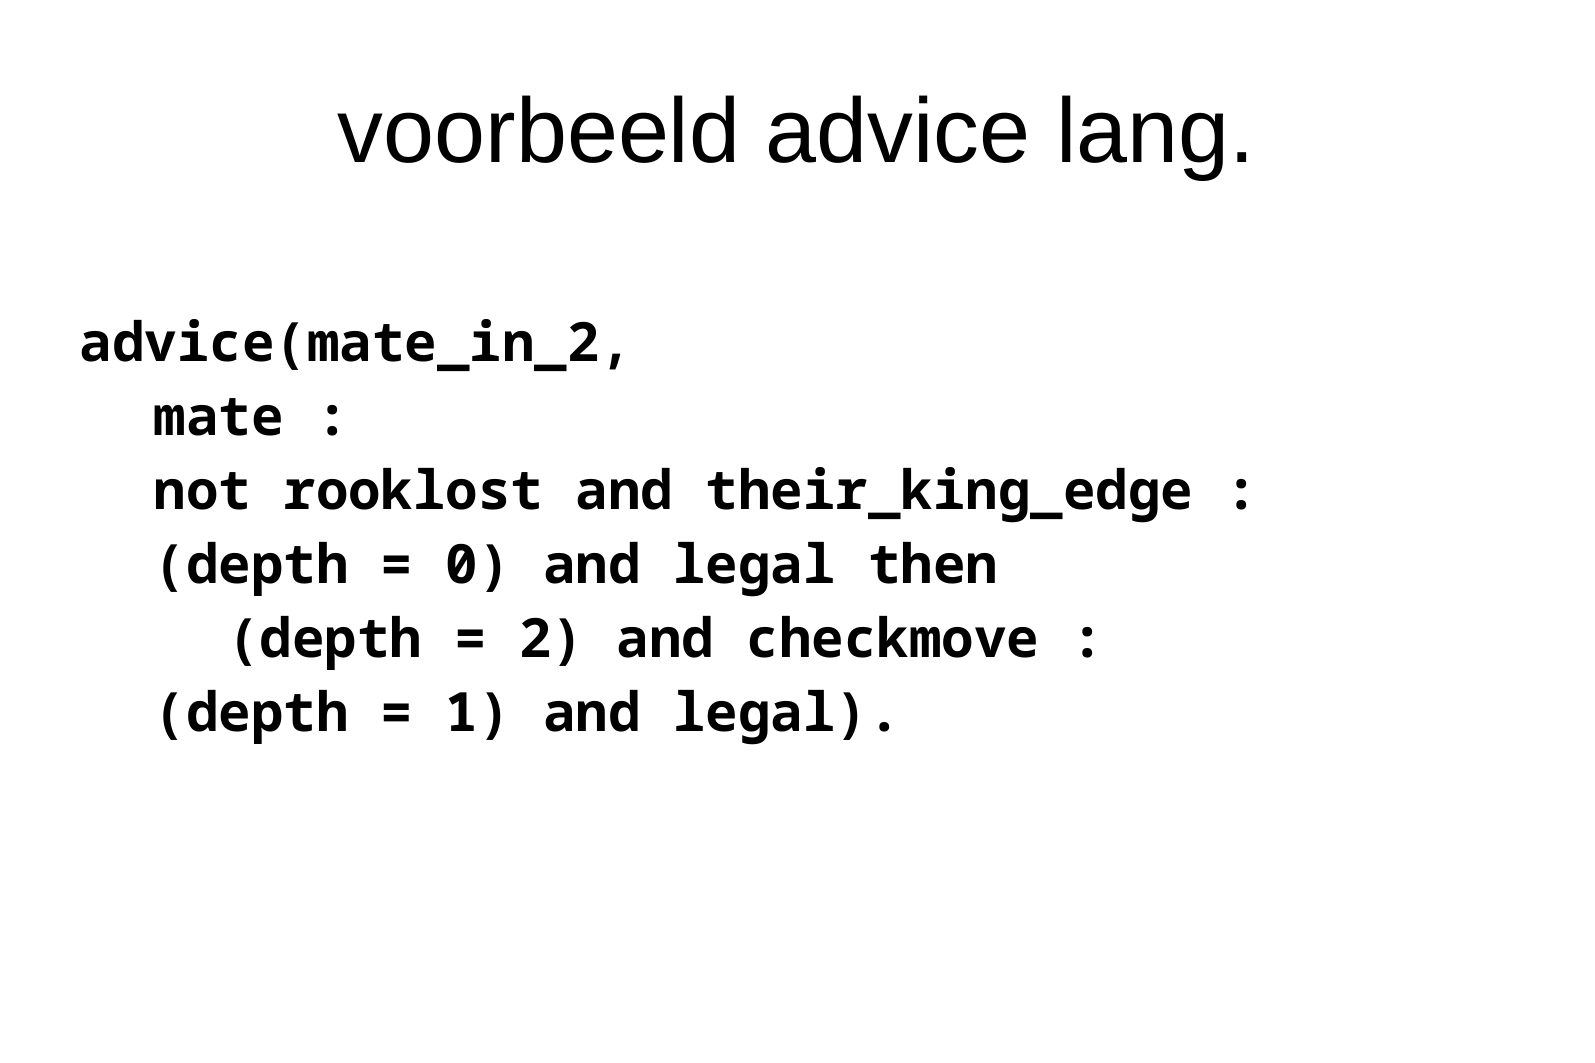

# voorbeeld advice lang.
advice(mate_in_2,
	mate :
	not rooklost and their_king_edge :
	(depth = 0) and legal then
		(depth = 2) and checkmove :
	(depth = 1) and legal).